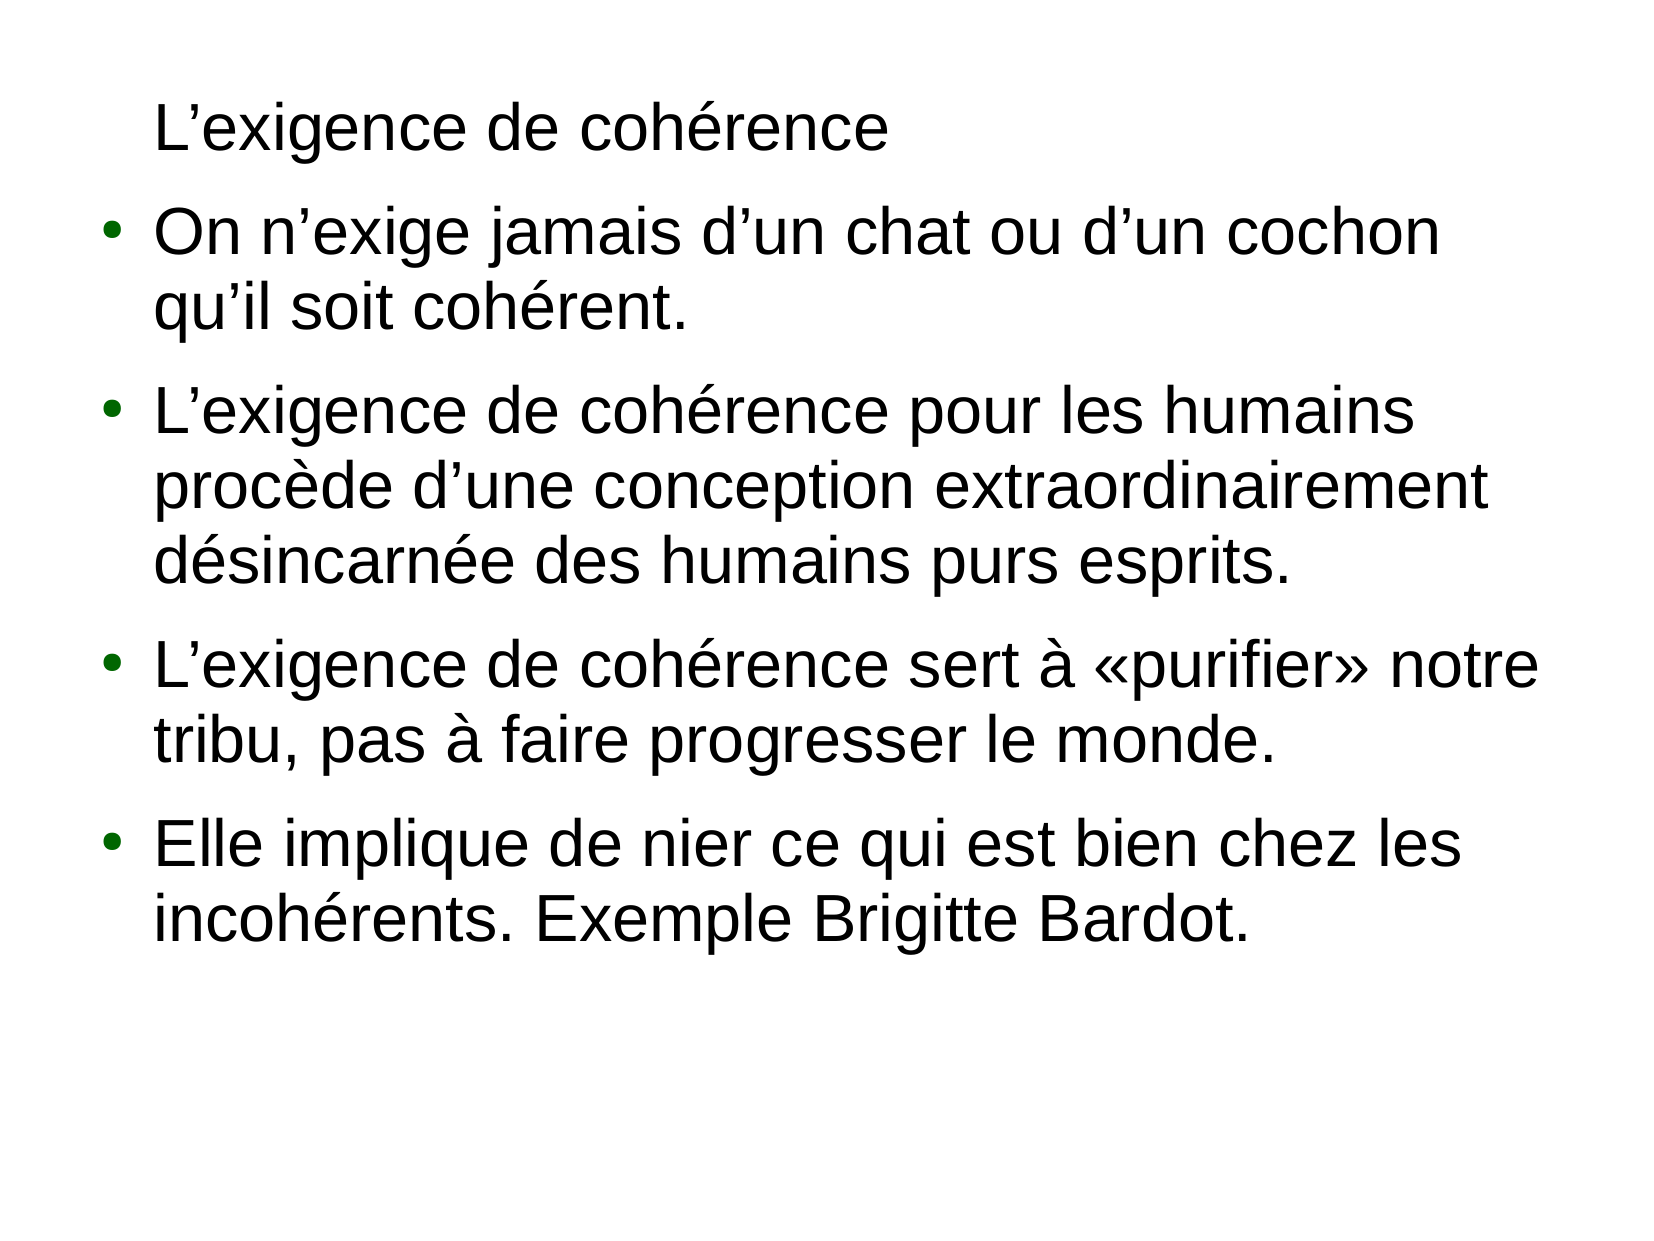

# L’exigence de cohérence
On n’exige jamais d’un chat ou d’un cochon qu’il soit cohérent.
L’exigence de cohérence pour les humains procède d’une conception extraordinairement désincarnée des humains purs esprits.
L’exigence de cohérence sert à «purifier» notre tribu, pas à faire progresser le monde.
Elle implique de nier ce qui est bien chez les incohérents. Exemple Brigitte Bardot.